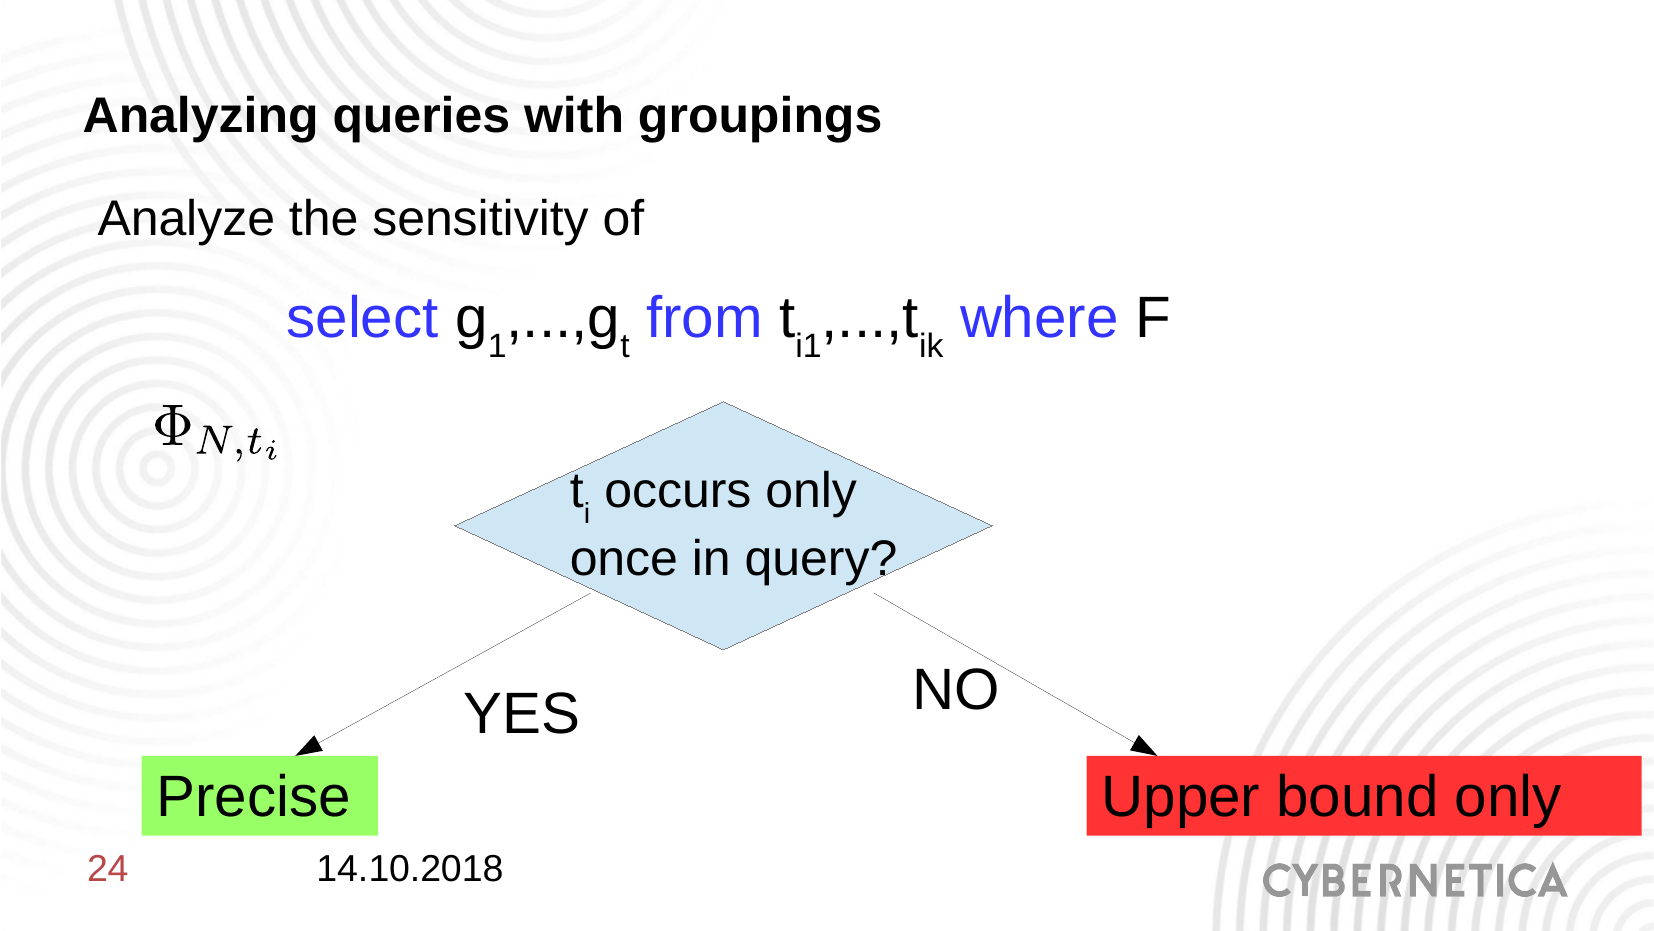

# Analyzing queries with groupings
Analyze the sensitivity of
select g1,...,gt from ti1,...,tik where F
ti occurs only
once in query?
NO
YES
Precise
Upper bound only
24
01.04.2000